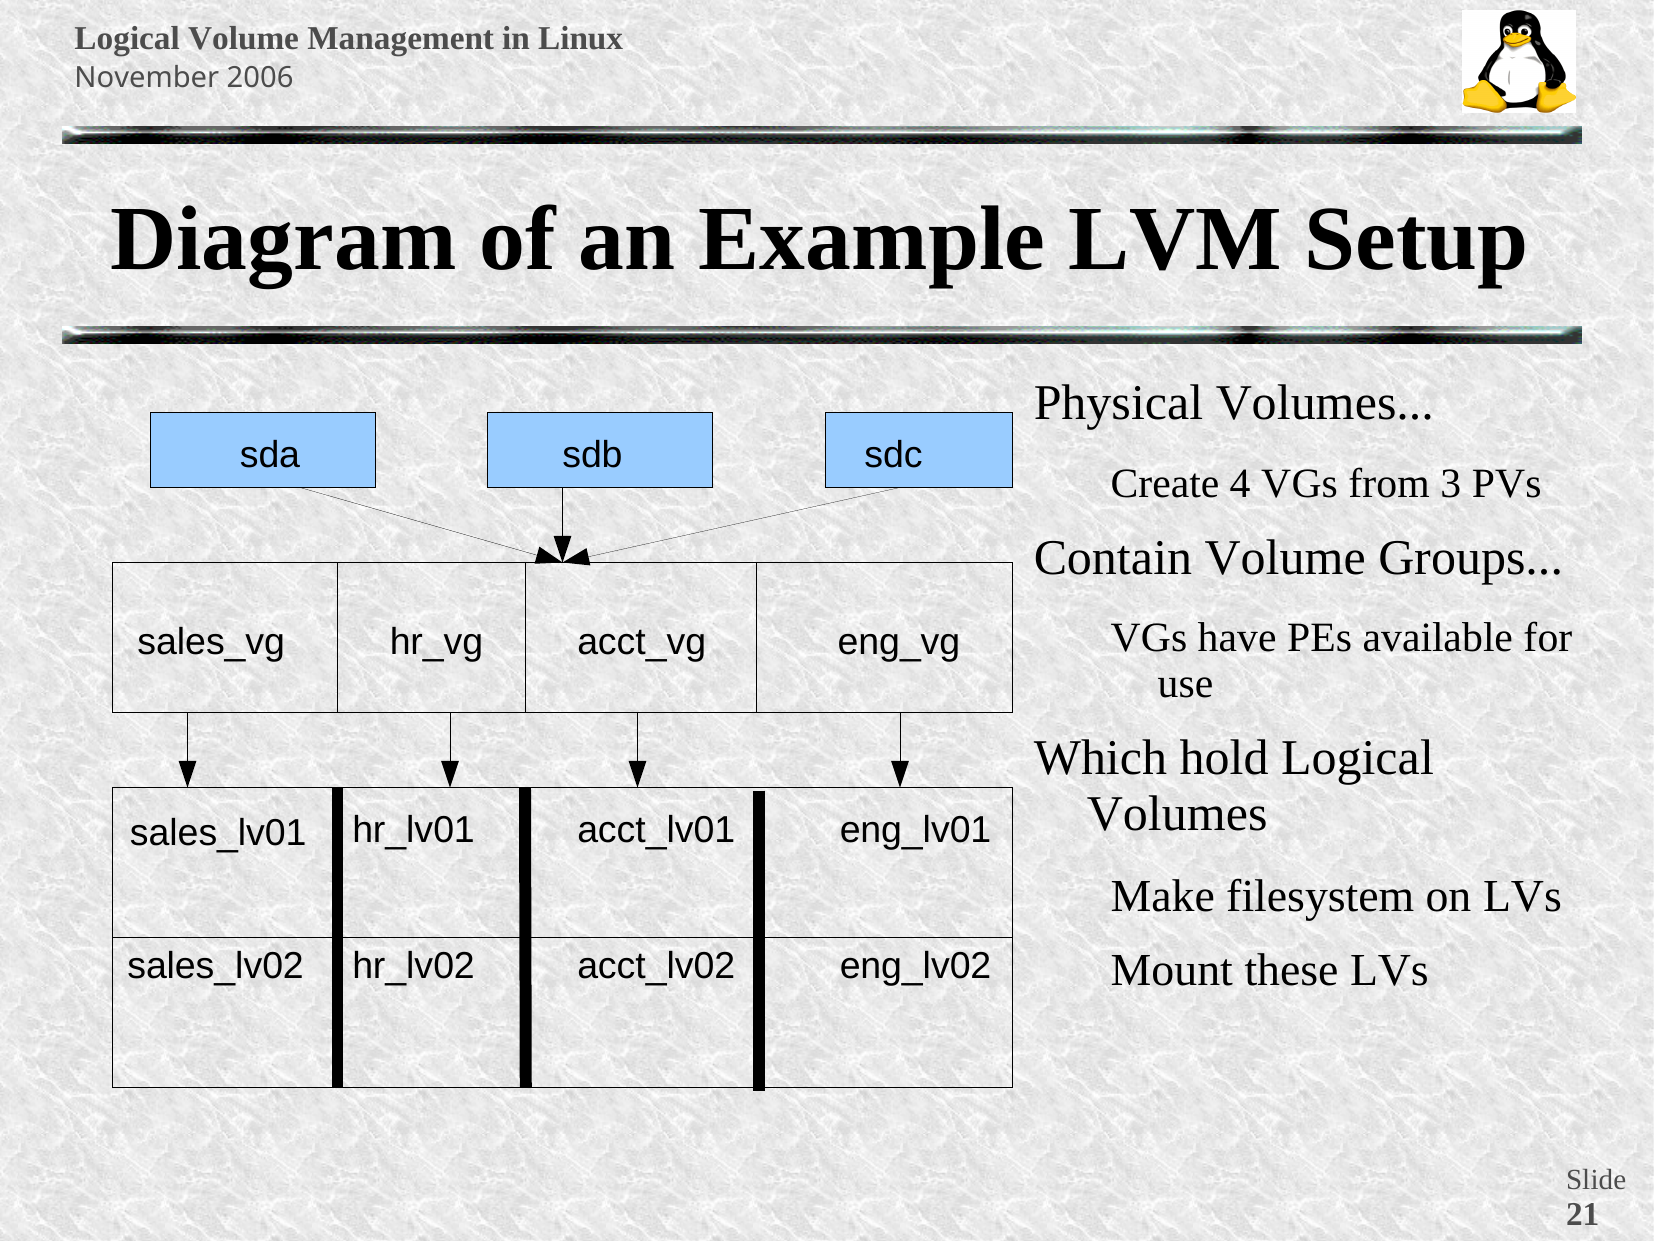

# Diagram of an Example LVM Setup
Physical Volumes...
Create 4 VGs from 3 PVs
Contain Volume Groups...
VGs have PEs available for use
Which hold Logical Volumes
Make filesystem on LVs
Mount these LVs
sda
sdb
sdc
sales_vg
hr_vg
acct_vg
eng_vg
hr_lv01
acct_lv01
eng_lv01
sales_lv01
sales_lv02
hr_lv02
acct_lv02
eng_lv02